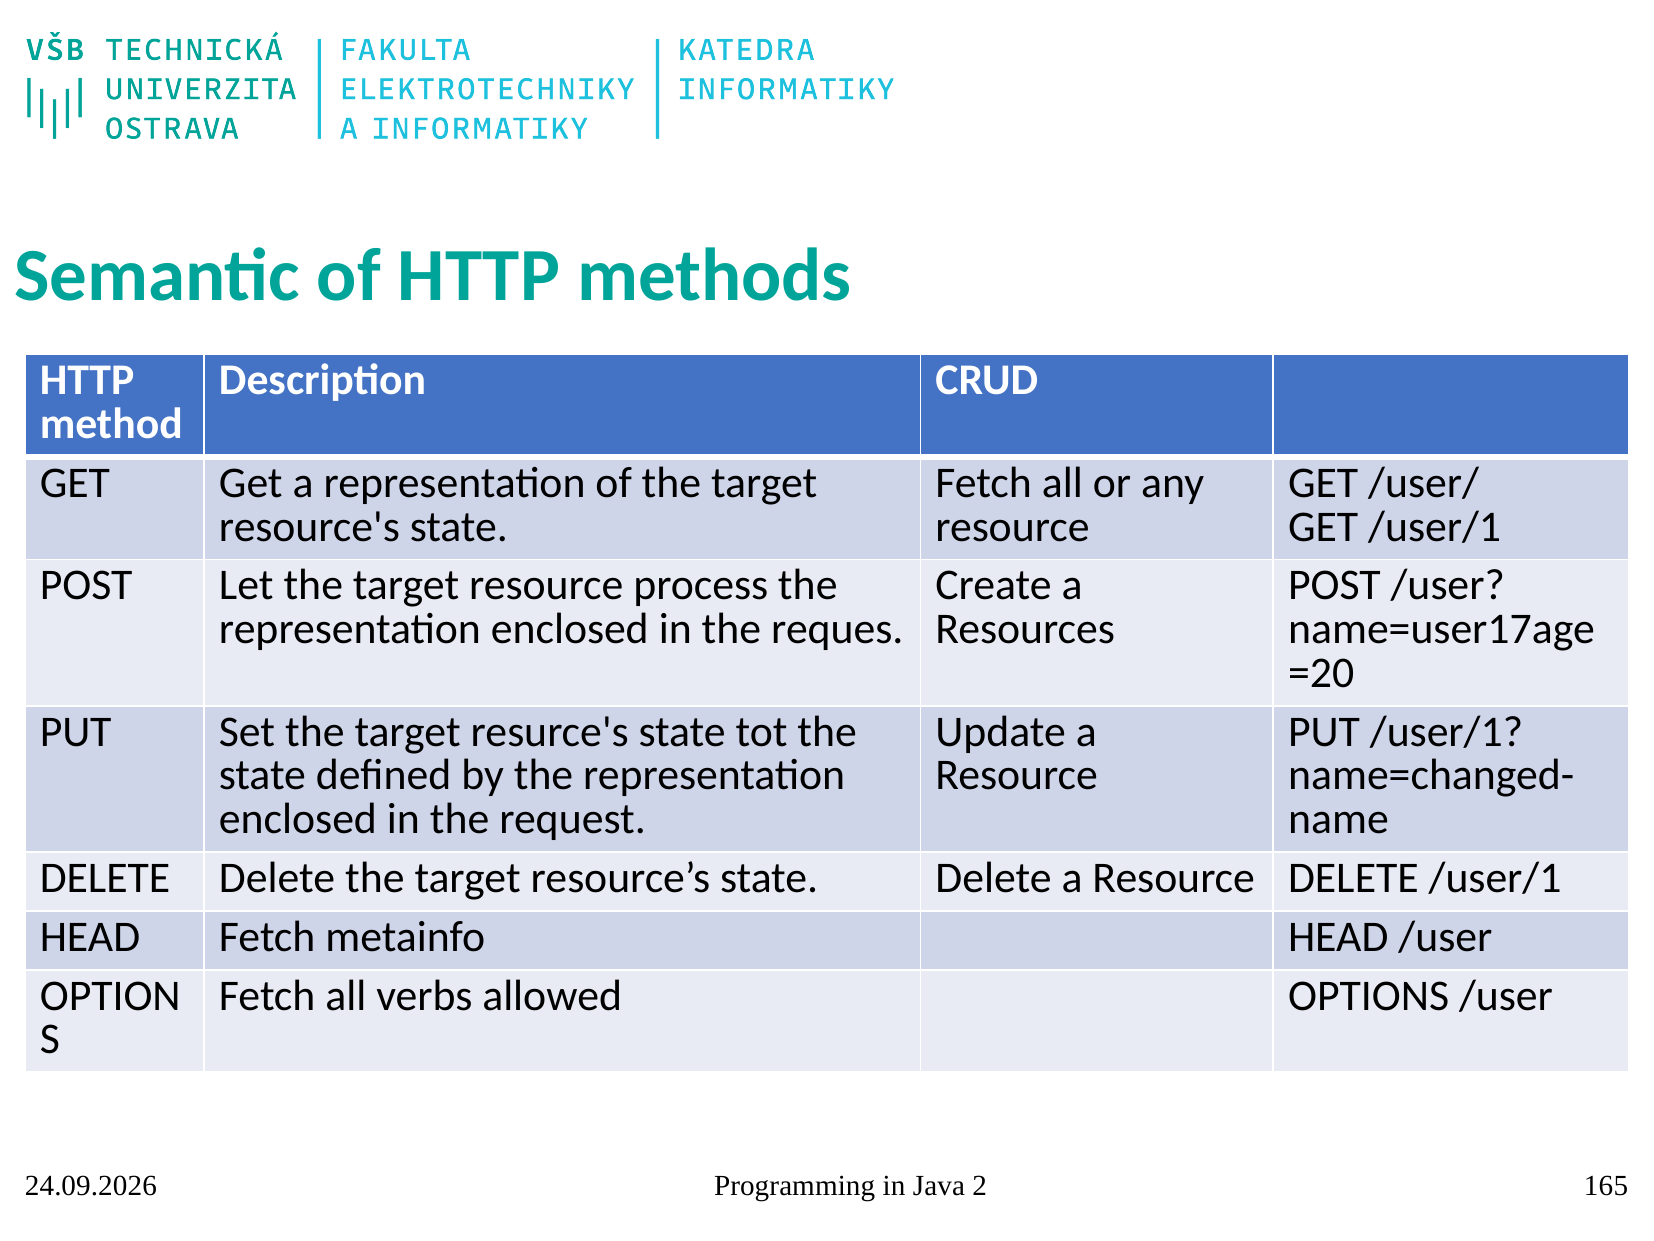

# Semantic of HTTP methods
| HTTP method | Description | CRUD | |
| --- | --- | --- | --- |
| GET | Get a representation of the target resource's state. | Fetch all or any resource | GET /user/ GET /user/1 |
| POST | Let the target resource process the representation enclosed in the reques. | Create a Resources | POST /user?name=user17age=20 |
| PUT | Set the target resurce's state tot the state defined by the representation enclosed in the request. | Update a Resource | PUT /user/1?name=changed-name |
| DELETE | Delete the target resource’s state. | Delete a Resource | DELETE /user/1 |
| HEAD | Fetch metainfo | | HEAD /user |
| OPTIONS | Fetch all verbs allowed | | OPTIONS /user |
Programming in Java 2
165